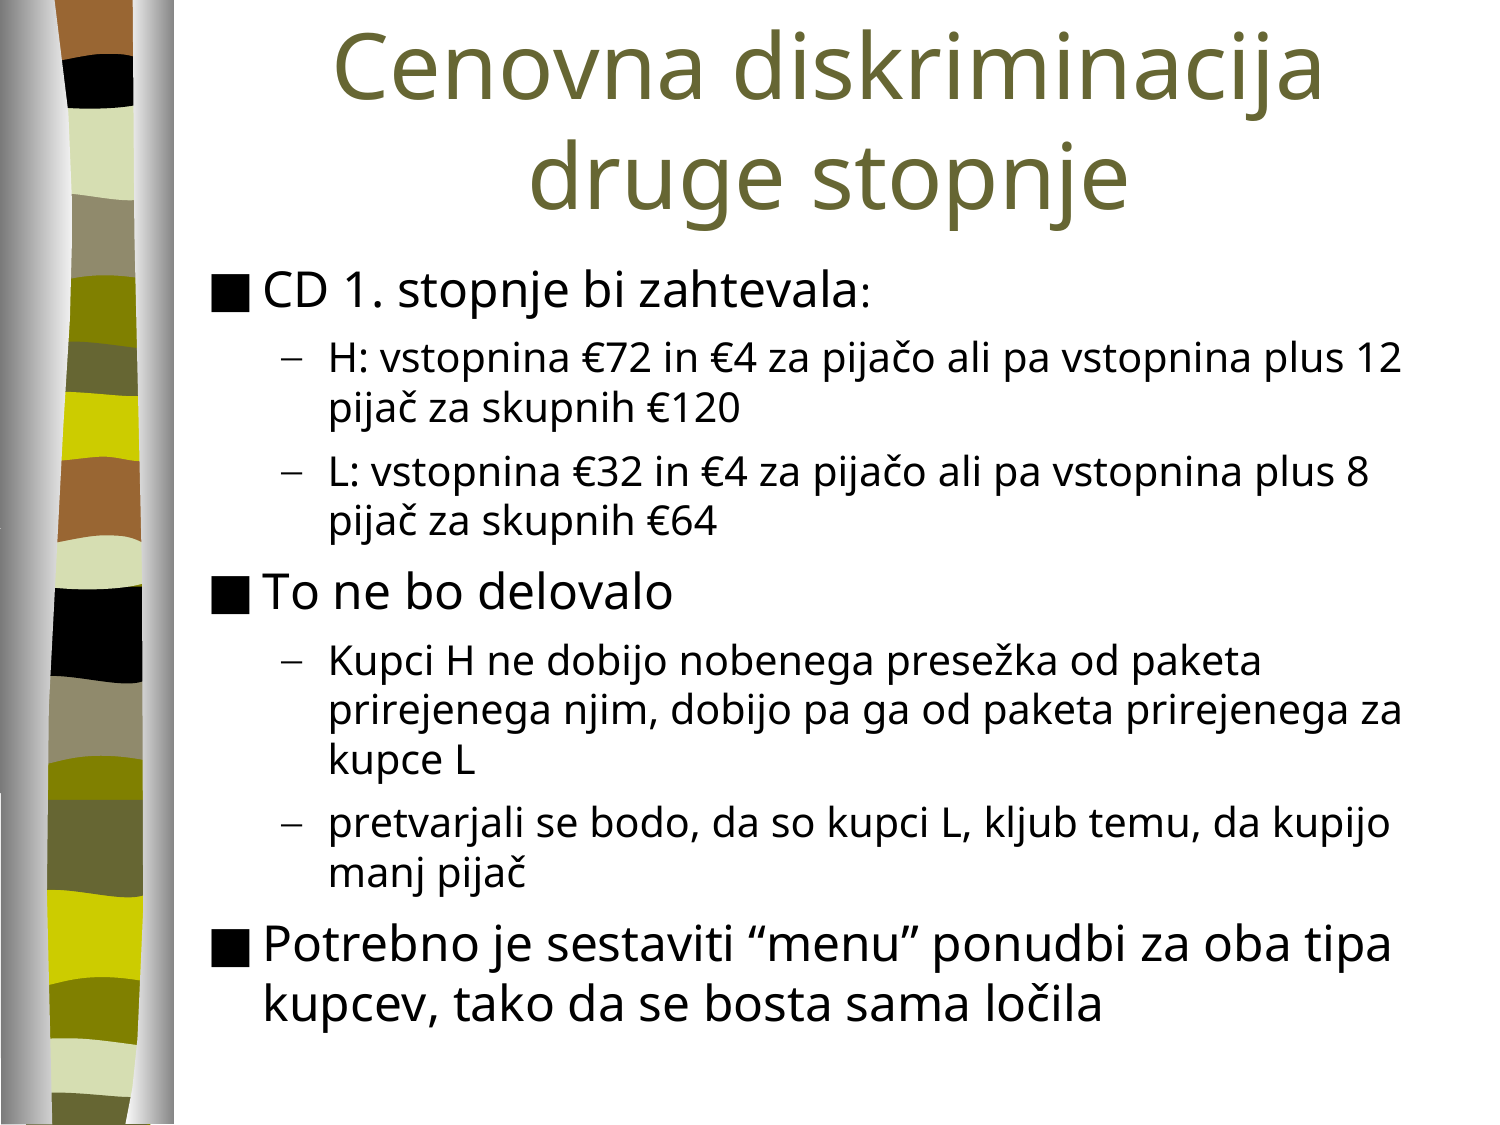

Cenovna diskriminacija druge stopnje
# CD 1. stopnje bi zahtevala:
H: vstopnina €72 in €4 za pijačo ali pa vstopnina plus 12 pijač za skupnih €120
L: vstopnina €32 in €4 za pijačo ali pa vstopnina plus 8 pijač za skupnih €64
To ne bo delovalo
Kupci H ne dobijo nobenega presežka od paketa prirejenega njim, dobijo pa ga od paketa prirejenega za kupce L
pretvarjali se bodo, da so kupci L, kljub temu, da kupijo manj pijač
Potrebno je sestaviti “menu” ponudbi za oba tipa kupcev, tako da se bosta sama ločila